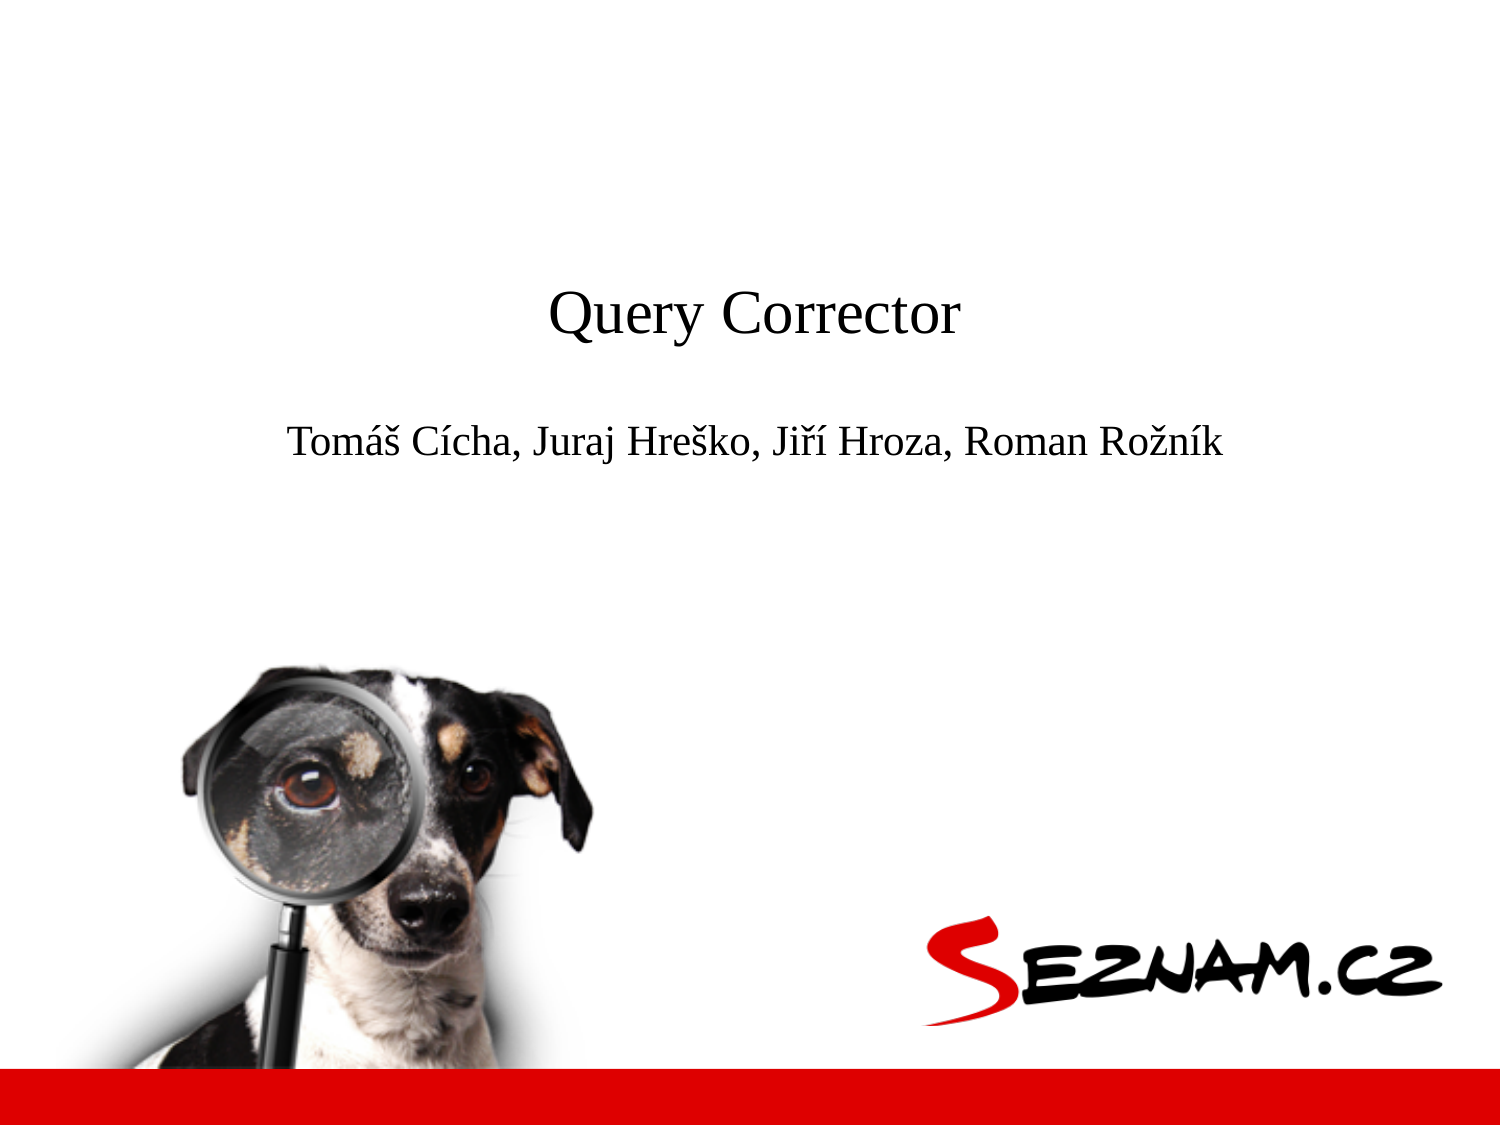

Query Corrector
Tomáš Cícha, Juraj Hreško, Jiří Hroza, Roman Rožník
#